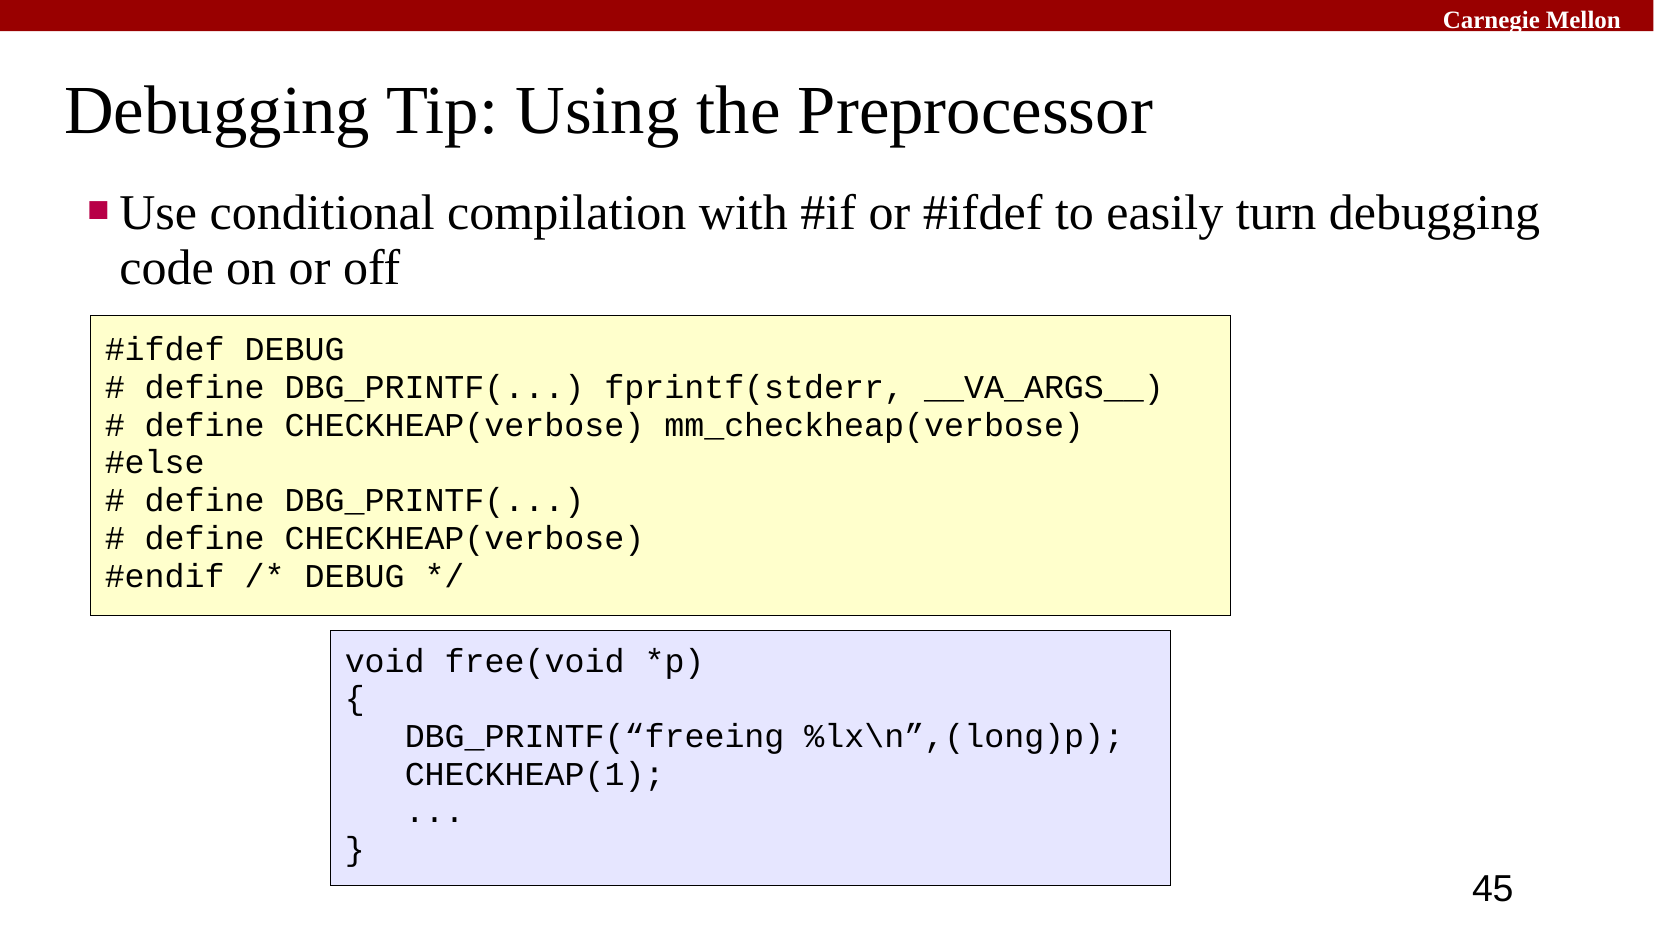

# Debugging Tip: Using the Preprocessor
Use conditional compilation with #if or #ifdef to easily turn debugging code on or off
#ifdef DEBUG
# define DBG_PRINTF(...) fprintf(stderr, __VA_ARGS__)
# define CHECKHEAP(verbose) mm_checkheap(verbose)
#else
# define DBG_PRINTF(...)
# define CHECKHEAP(verbose)
#endif /* DEBUG */
void free(void *p)
{
 DBG_PRINTF(“freeing %lx\n”,(long)p);
 CHECKHEAP(1);
 ...
}